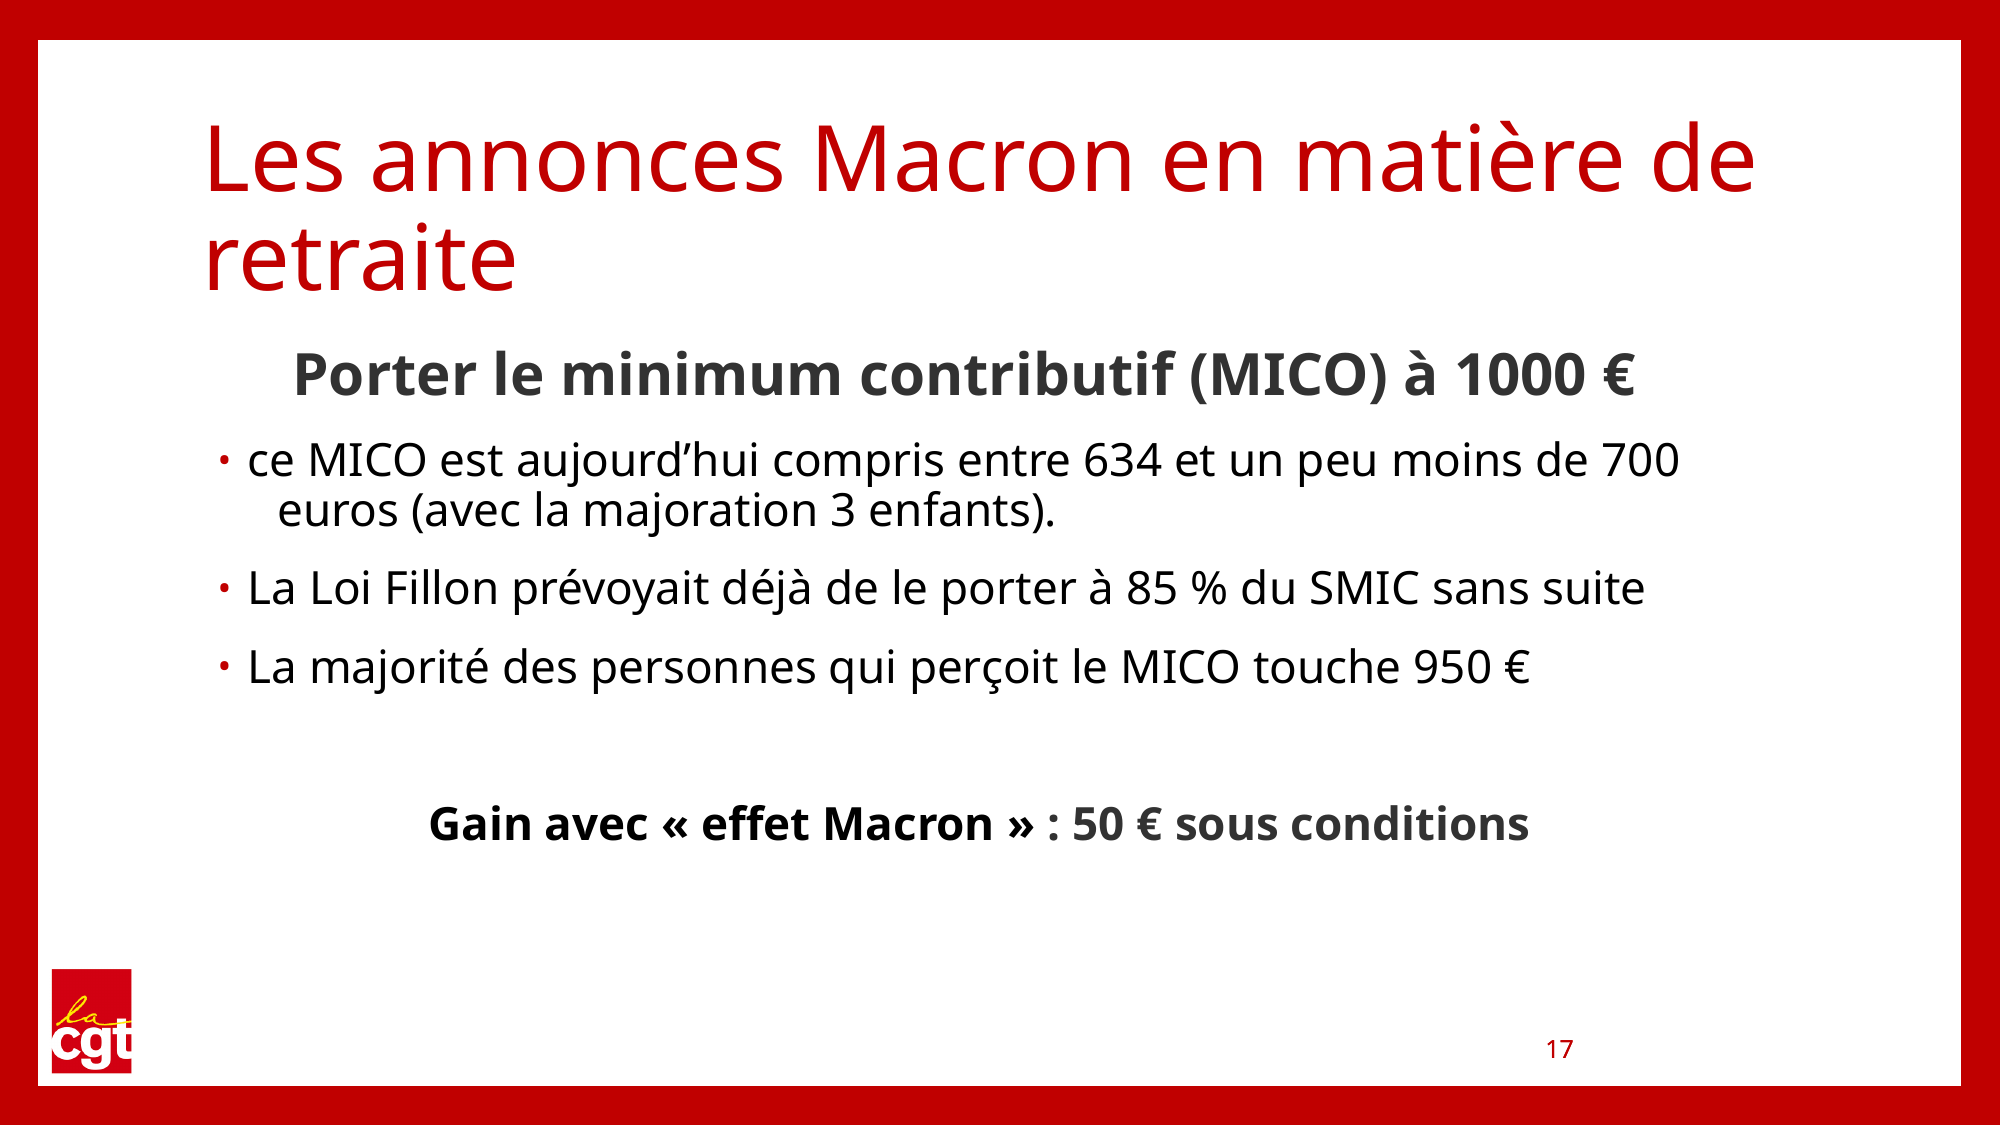

# Les annonces Macron en matière de retraite
Porter le minimum contributif (MICO) à 1000 €
ce MICO est aujourd’hui compris entre 634 et un peu moins de 700 euros (avec la majoration 3 enfants).
La Loi Fillon prévoyait déjà de le porter à 85 % du SMIC sans suite
La majorité des personnes qui perçoit le MICO touche 950 €
Gain avec « effet Macron » : 50 € sous conditions